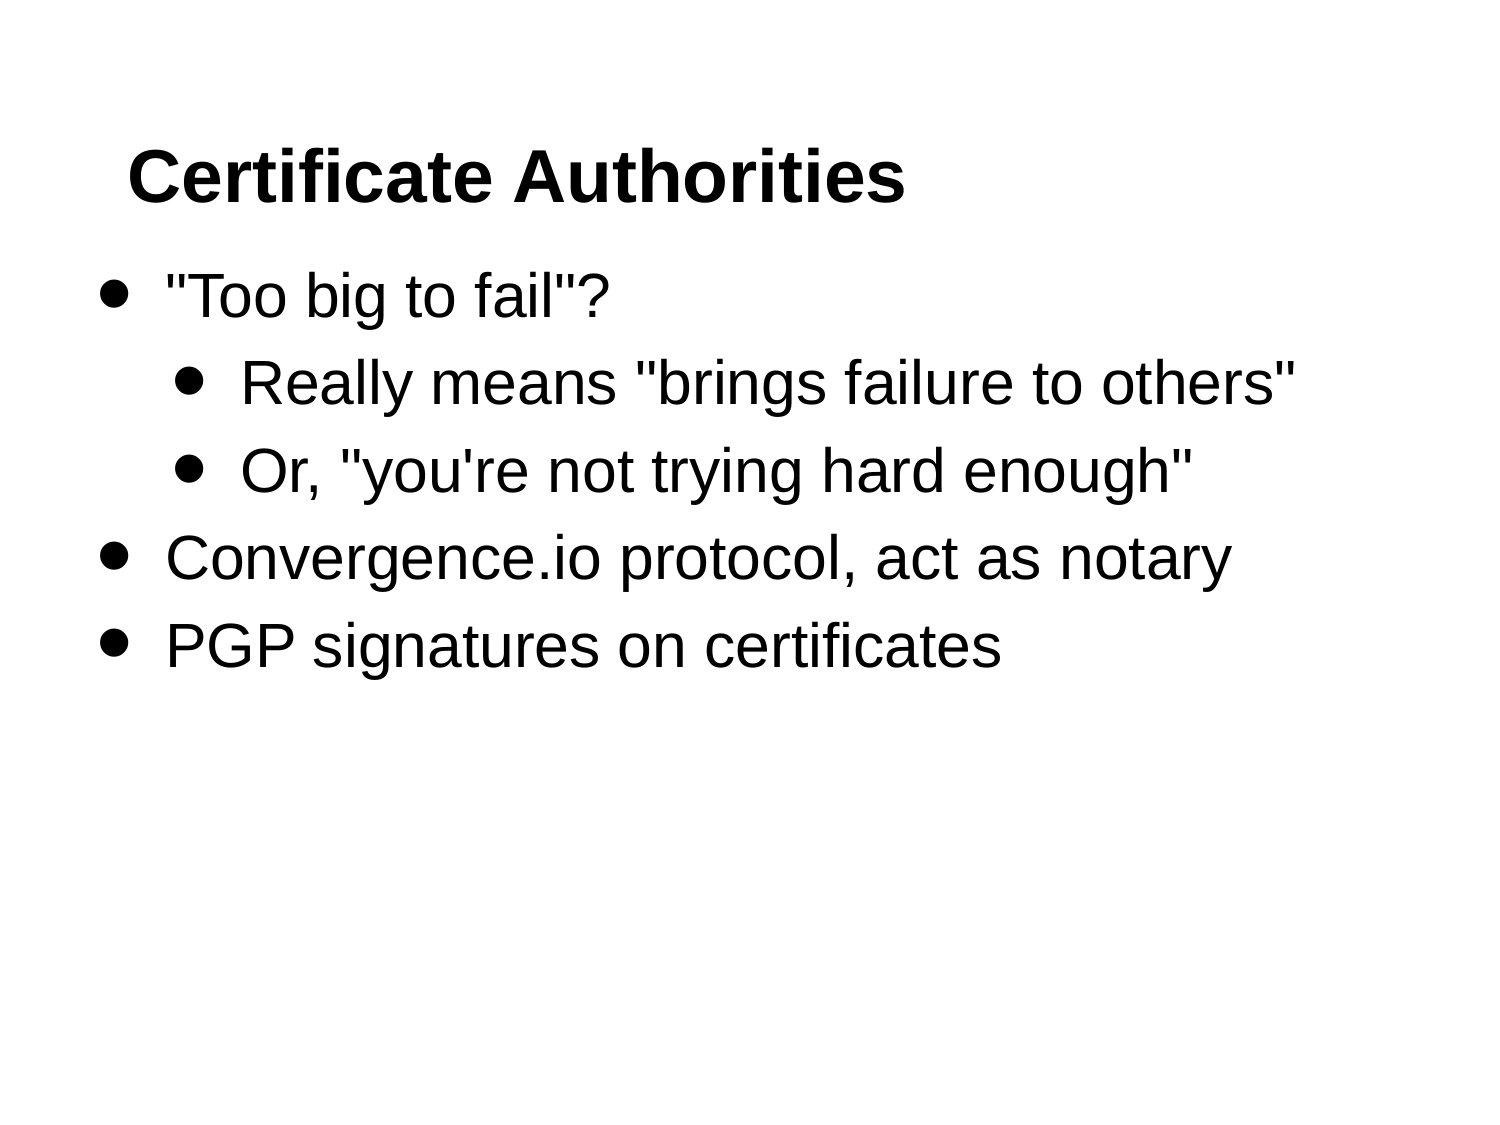

# Certificate Authorities
"Too big to fail"?
Really means "brings failure to others"
Or, "you're not trying hard enough"
Convergence.io protocol, act as notary
PGP signatures on certificates